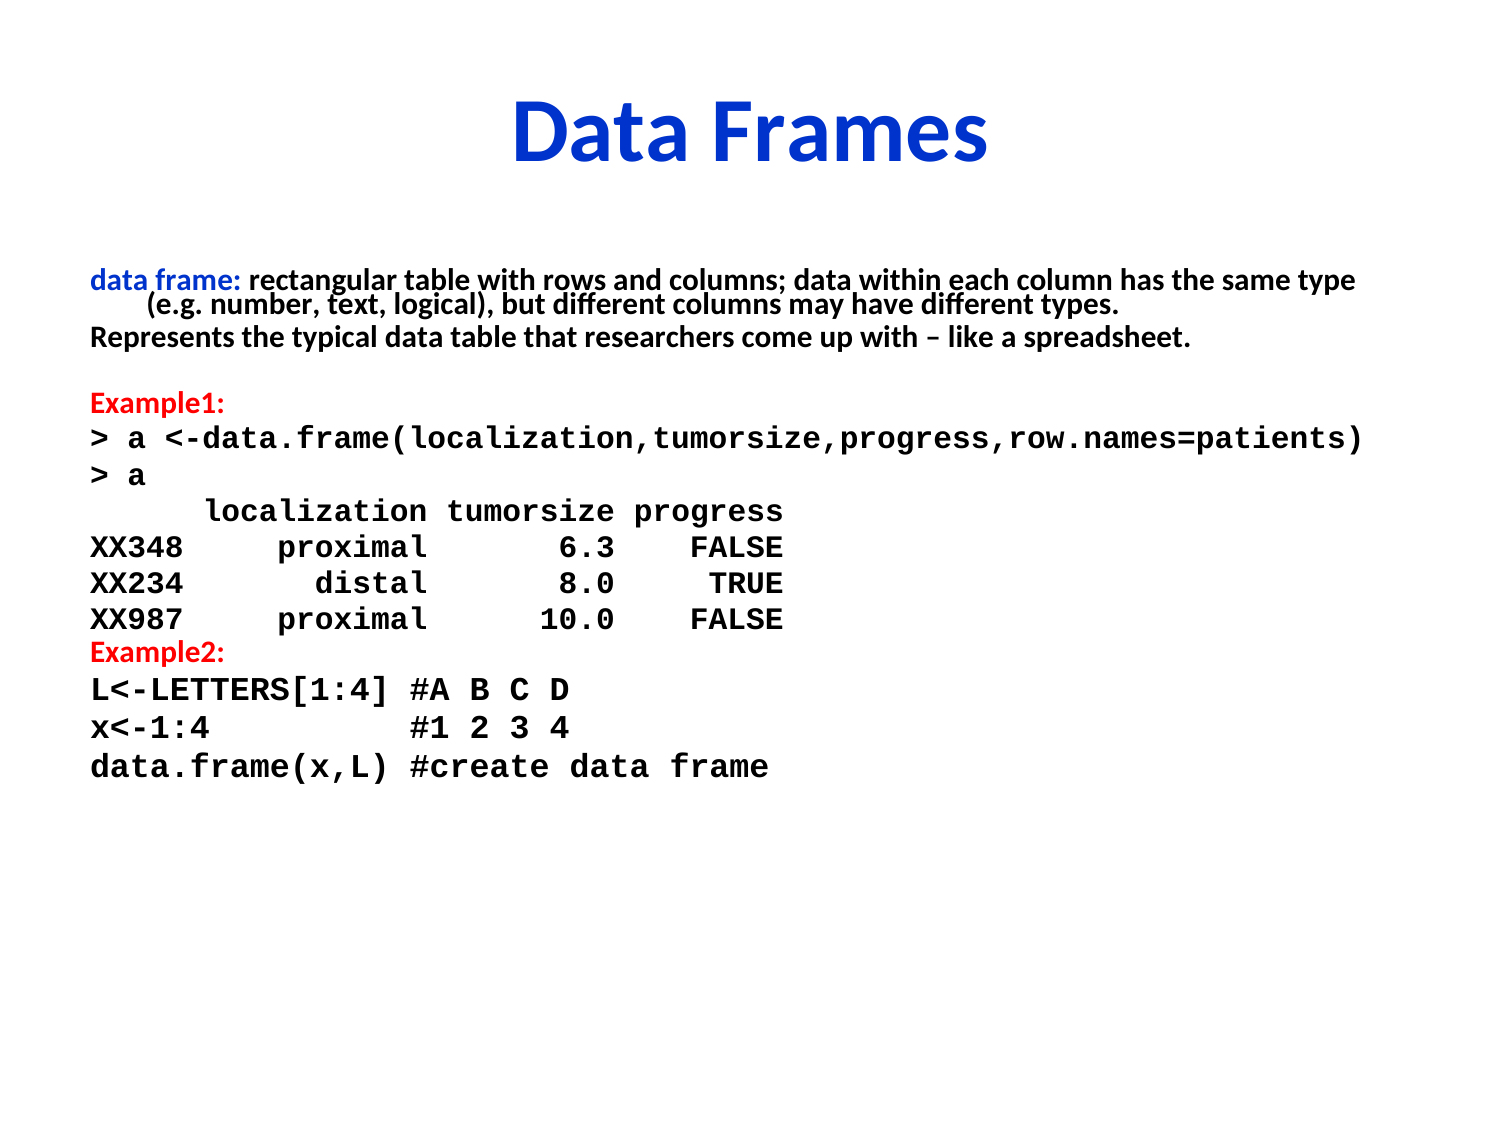

# Data Frames
data frame: rectangular table with rows and columns; data within each column has the same type (e.g. number, text, logical), but different columns may have different types.
Represents the typical data table that researchers come up with – like a spreadsheet.
Example1:
> a <-data.frame(localization,tumorsize,progress,row.names=patients)
> a
 localization tumorsize progress
XX348 proximal 6.3 FALSE
XX234 distal 8.0 TRUE
XX987 proximal 10.0 FALSE
Example2:
L<-LETTERS[1:4] #A B C D
x<-1:4 #1 2 3 4
data.frame(x,L) #create data frame